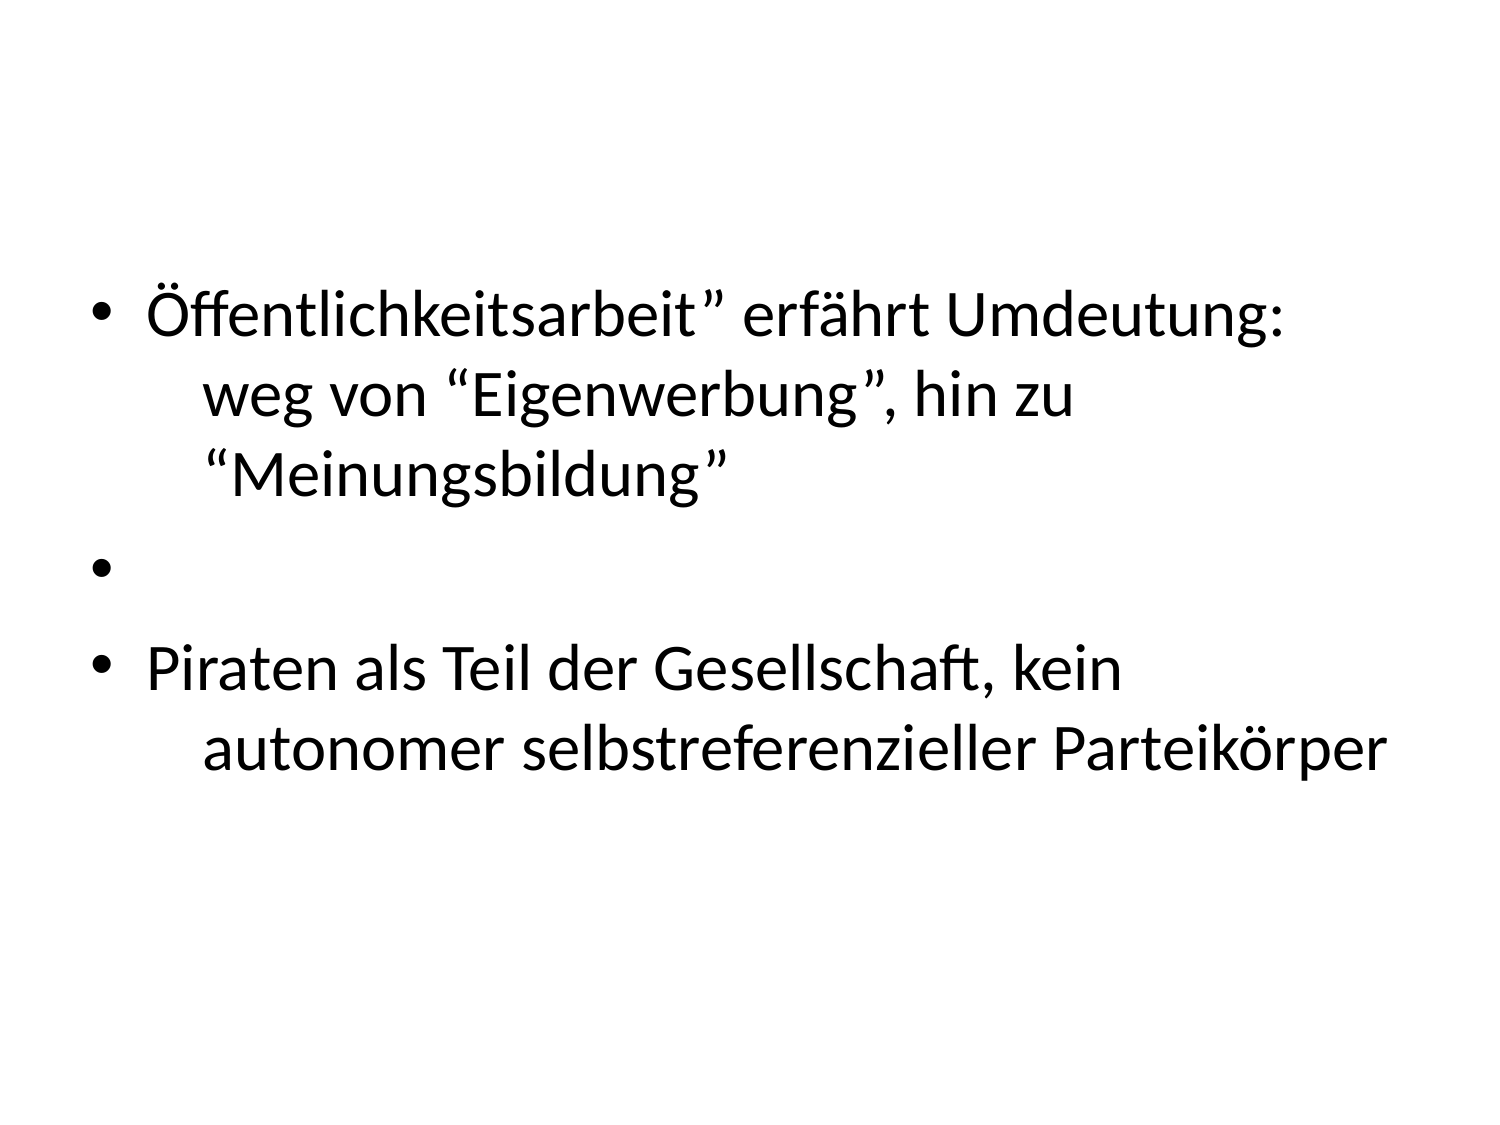

#
Öffentlichkeitsarbeit” erfährt Umdeutung: weg von “Eigenwerbung”, hin zu “Meinungsbildung”
Piraten als Teil der Gesellschaft, kein autonomer selbstreferenzieller Parteikörper